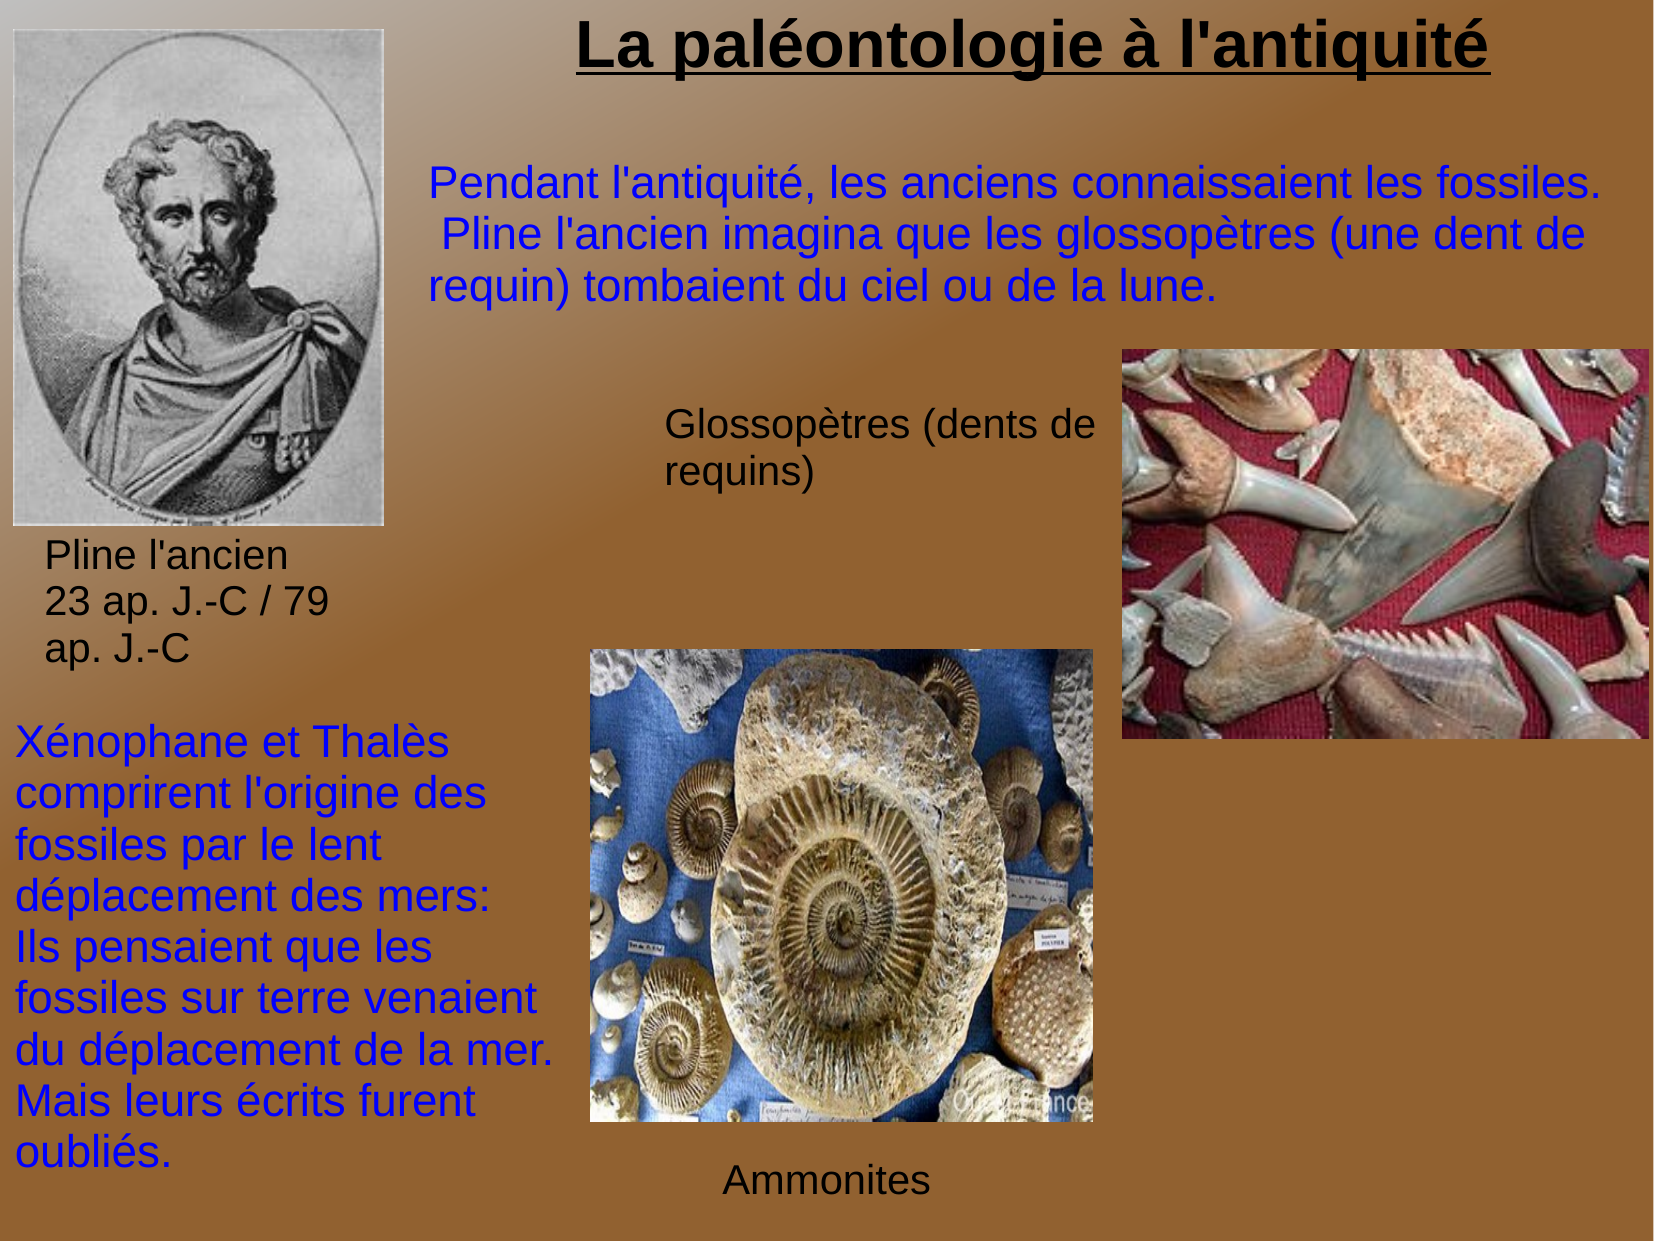

La paléontologie à l'antiquité
Pendant l'antiquité, les anciens connaissaient les fossiles.
 Pline l'ancien imagina que les glossopètres (une dent de requin) tombaient du ciel ou de la lune.
Glossopètres (dents de requins)
Pline l'ancien
23 ap. J.-C / 79 ap. J.-C
Xénophane et Thalès comprirent l'origine des fossiles par le lent déplacement des mers: Ils pensaient que les fossiles sur terre venaient du déplacement de la mer. Mais leurs écrits furent oubliés.
Ammonites